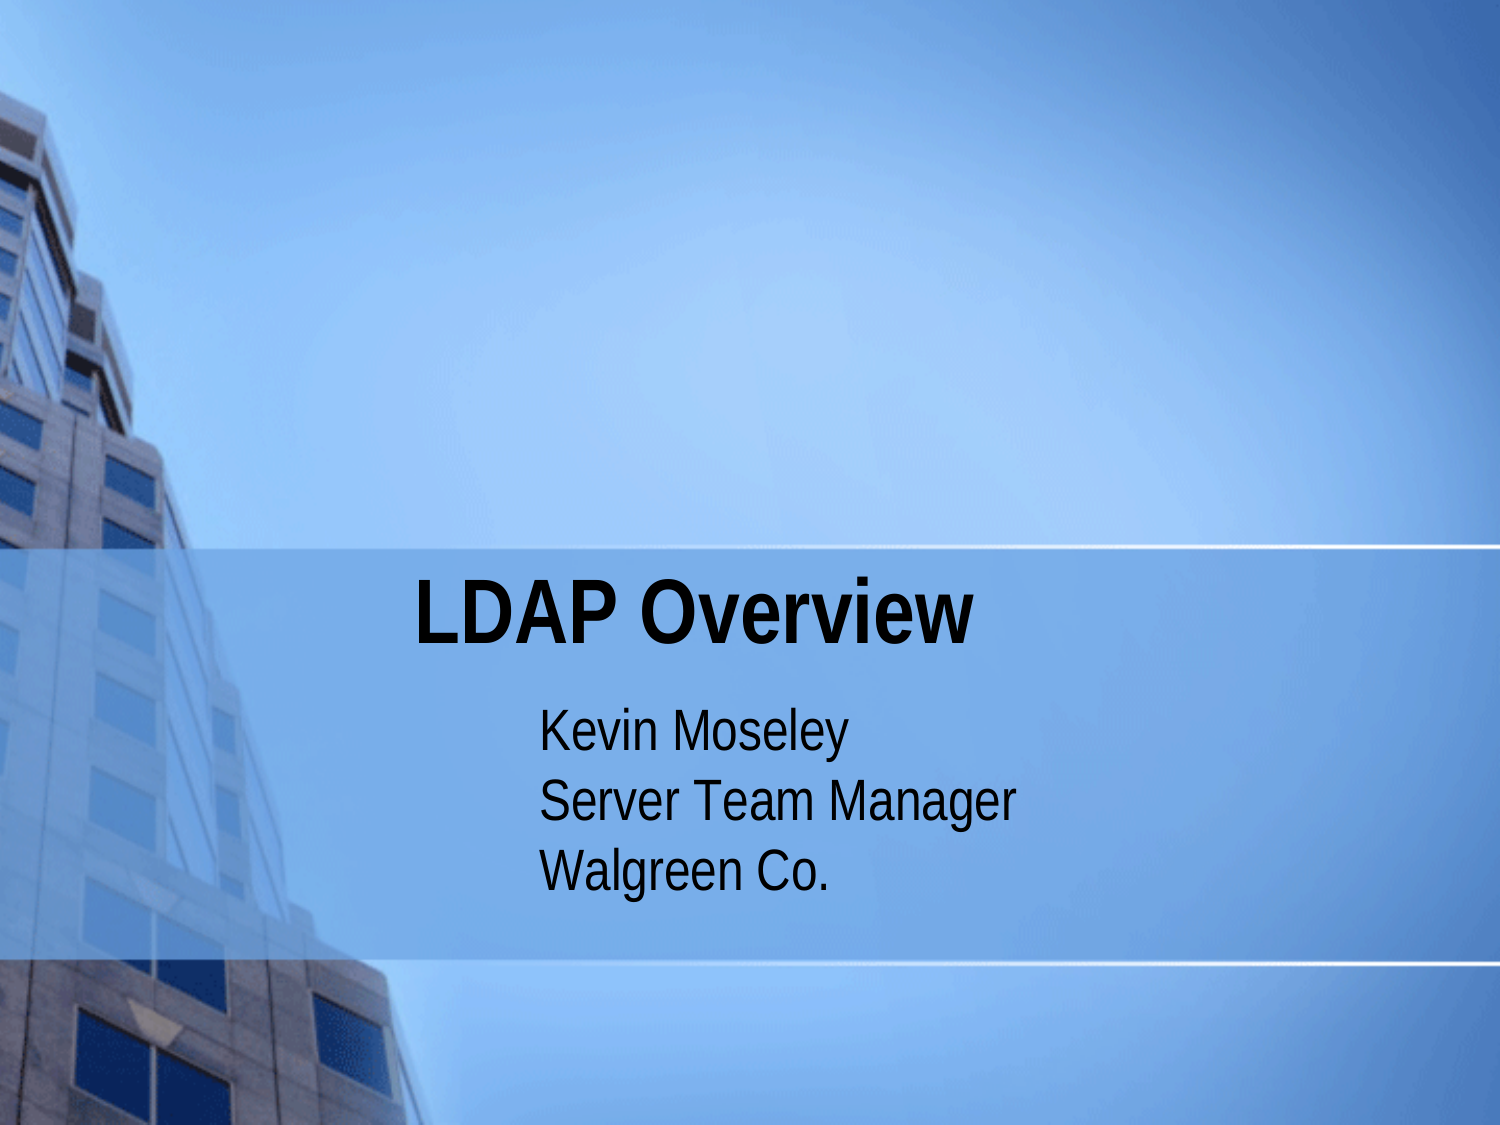

# LDAP Overview
Kevin Moseley
Server Team Manager
Walgreen Co.